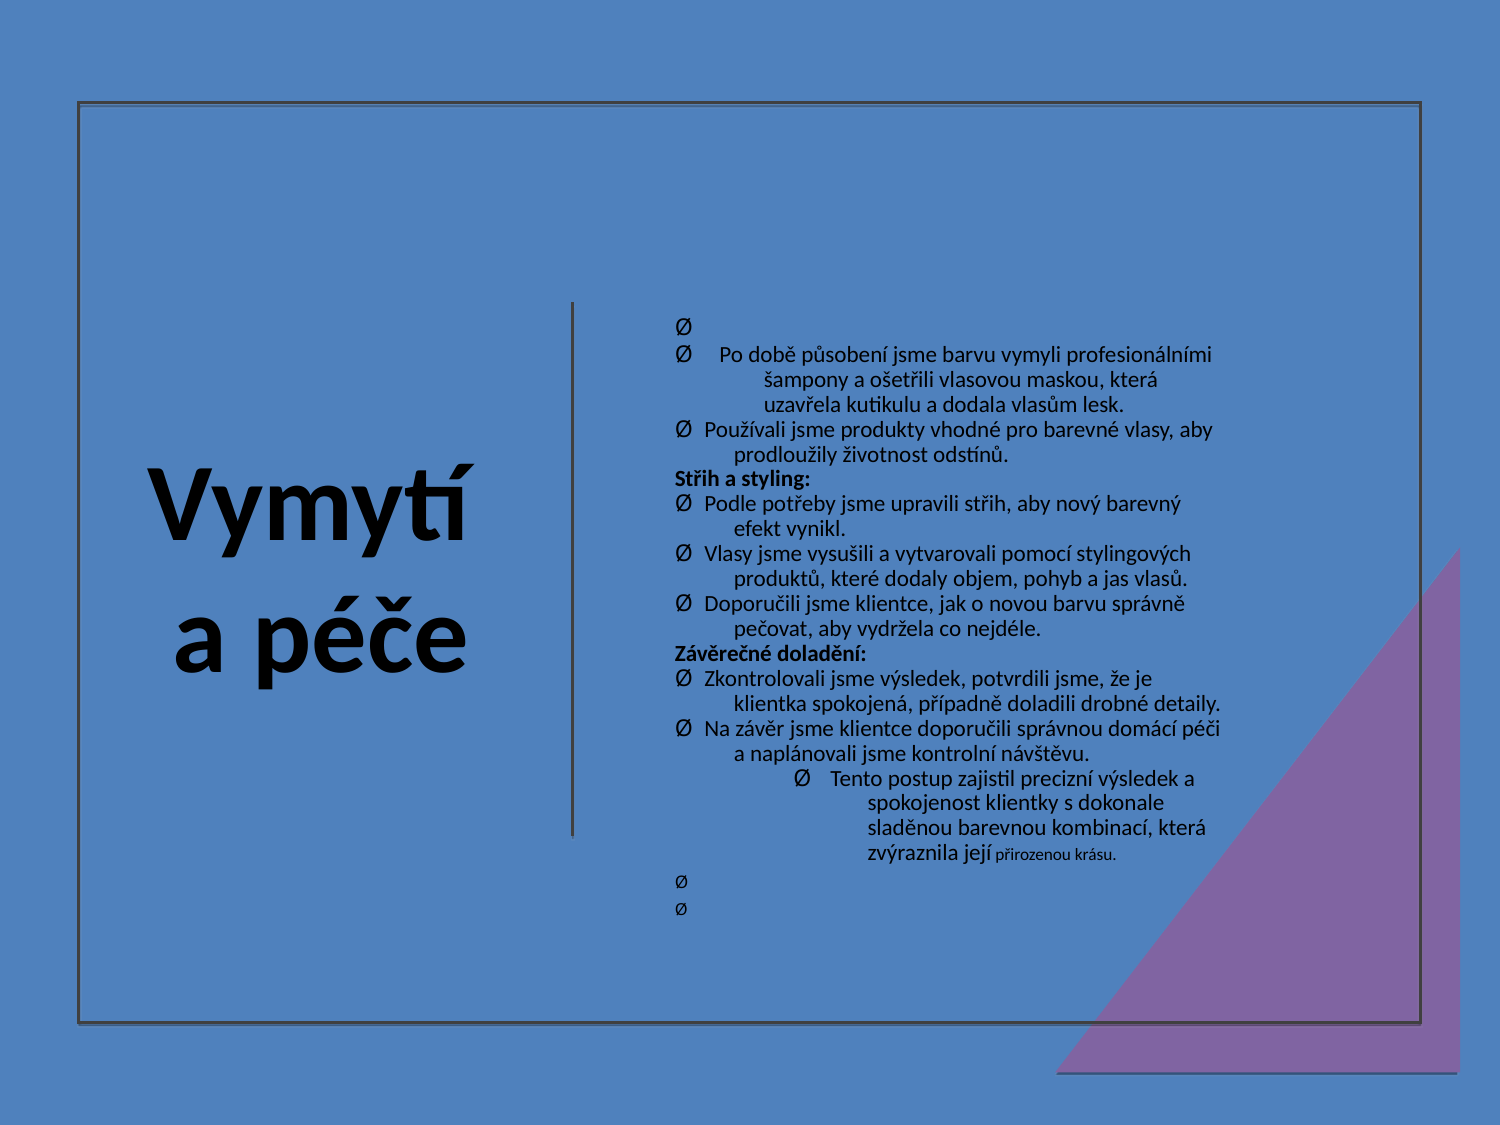

# Vymytí a péče
Po době působení jsme barvu vymyli profesionálními šampony a ošetřili vlasovou maskou, která uzavřela kutikulu a dodala vlasům lesk.
Používali jsme produkty vhodné pro barevné vlasy, aby prodloužily životnost odstínů.
Střih a styling:
Podle potřeby jsme upravili střih, aby nový barevný efekt vynikl.
Vlasy jsme vysušili a vytvarovali pomocí stylingových produktů, které dodaly objem, pohyb a jas vlasů.
Doporučili jsme klientce, jak o novou barvu správně pečovat, aby vydržela co nejdéle.
Závěrečné doladění:
Zkontrolovali jsme výsledek, potvrdili jsme, že je klientka spokojená, případně doladili drobné detaily.
Na závěr jsme klientce doporučili správnou domácí péči a naplánovali jsme kontrolní návštěvu.
Tento postup zajistil precizní výsledek a spokojenost klientky s dokonale sladěnou barevnou kombinací, která zvýraznila její přirozenou krásu.